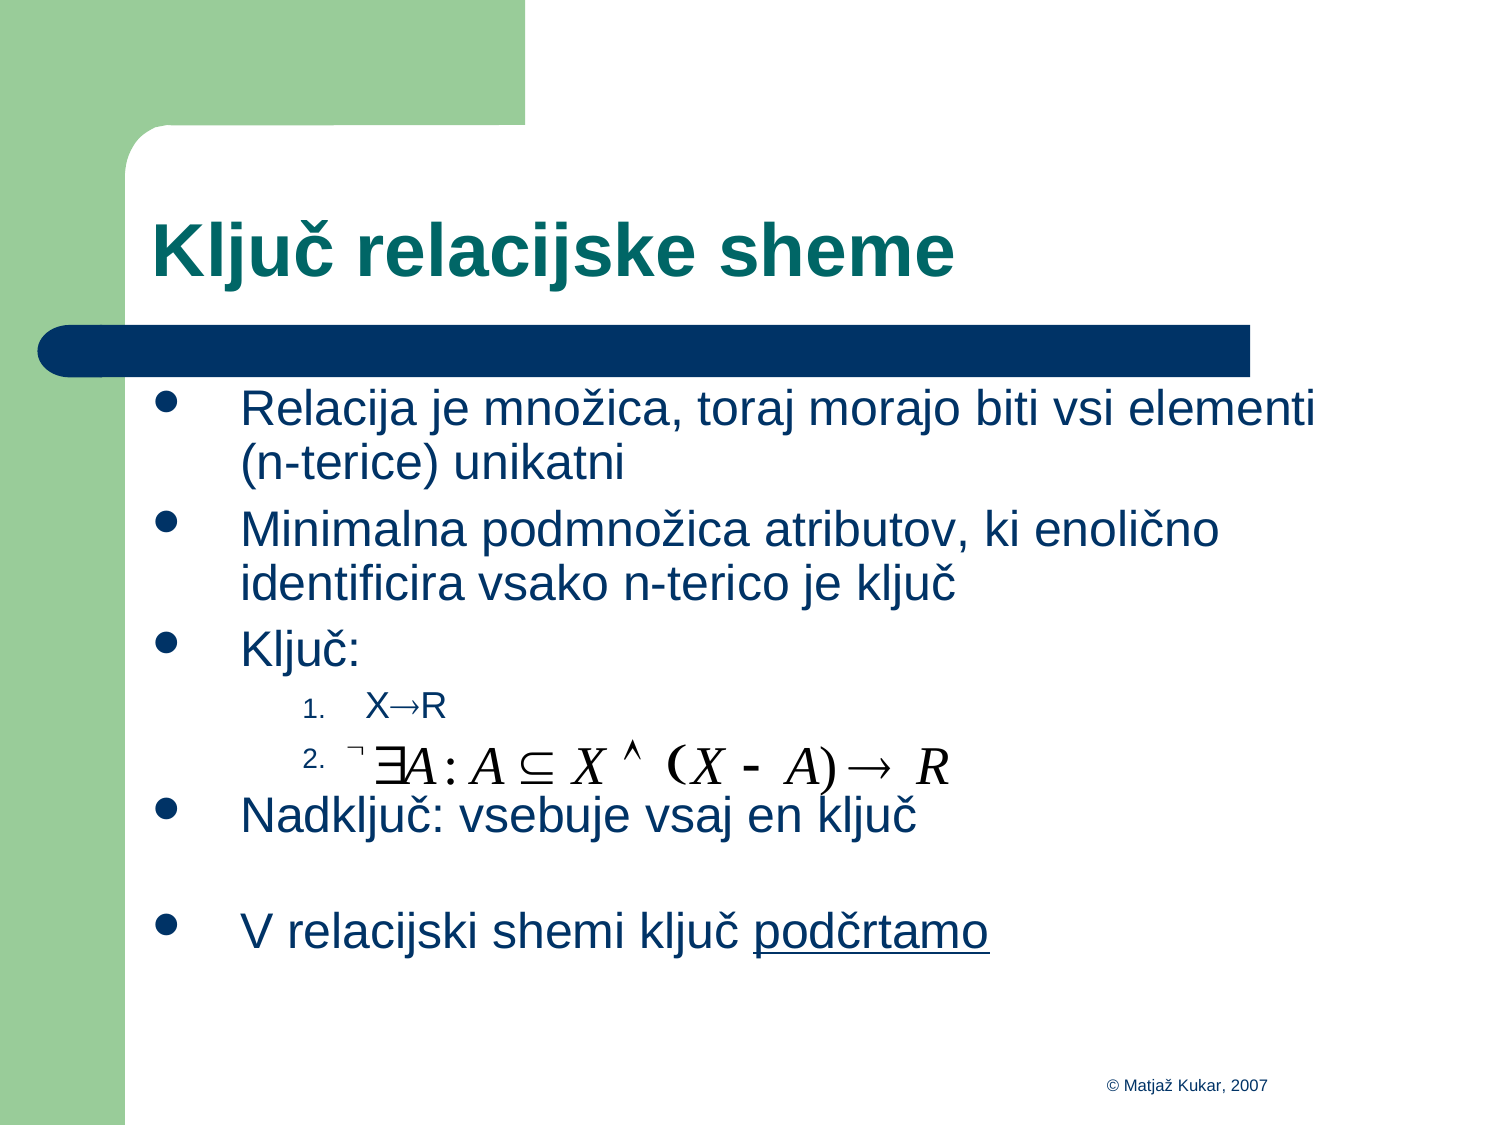

# Ključ relacijske sheme
Relacija je množica, toraj morajo biti vsi elementi (n-terice) unikatni
Minimalna podmnožica atributov, ki enolično identificira vsako n-terico je ključ
Ključ:
XR
Nadključ: vsebuje vsaj en ključ
V relacijski shemi ključ podčrtamo
© Matjaž Kukar, 2007